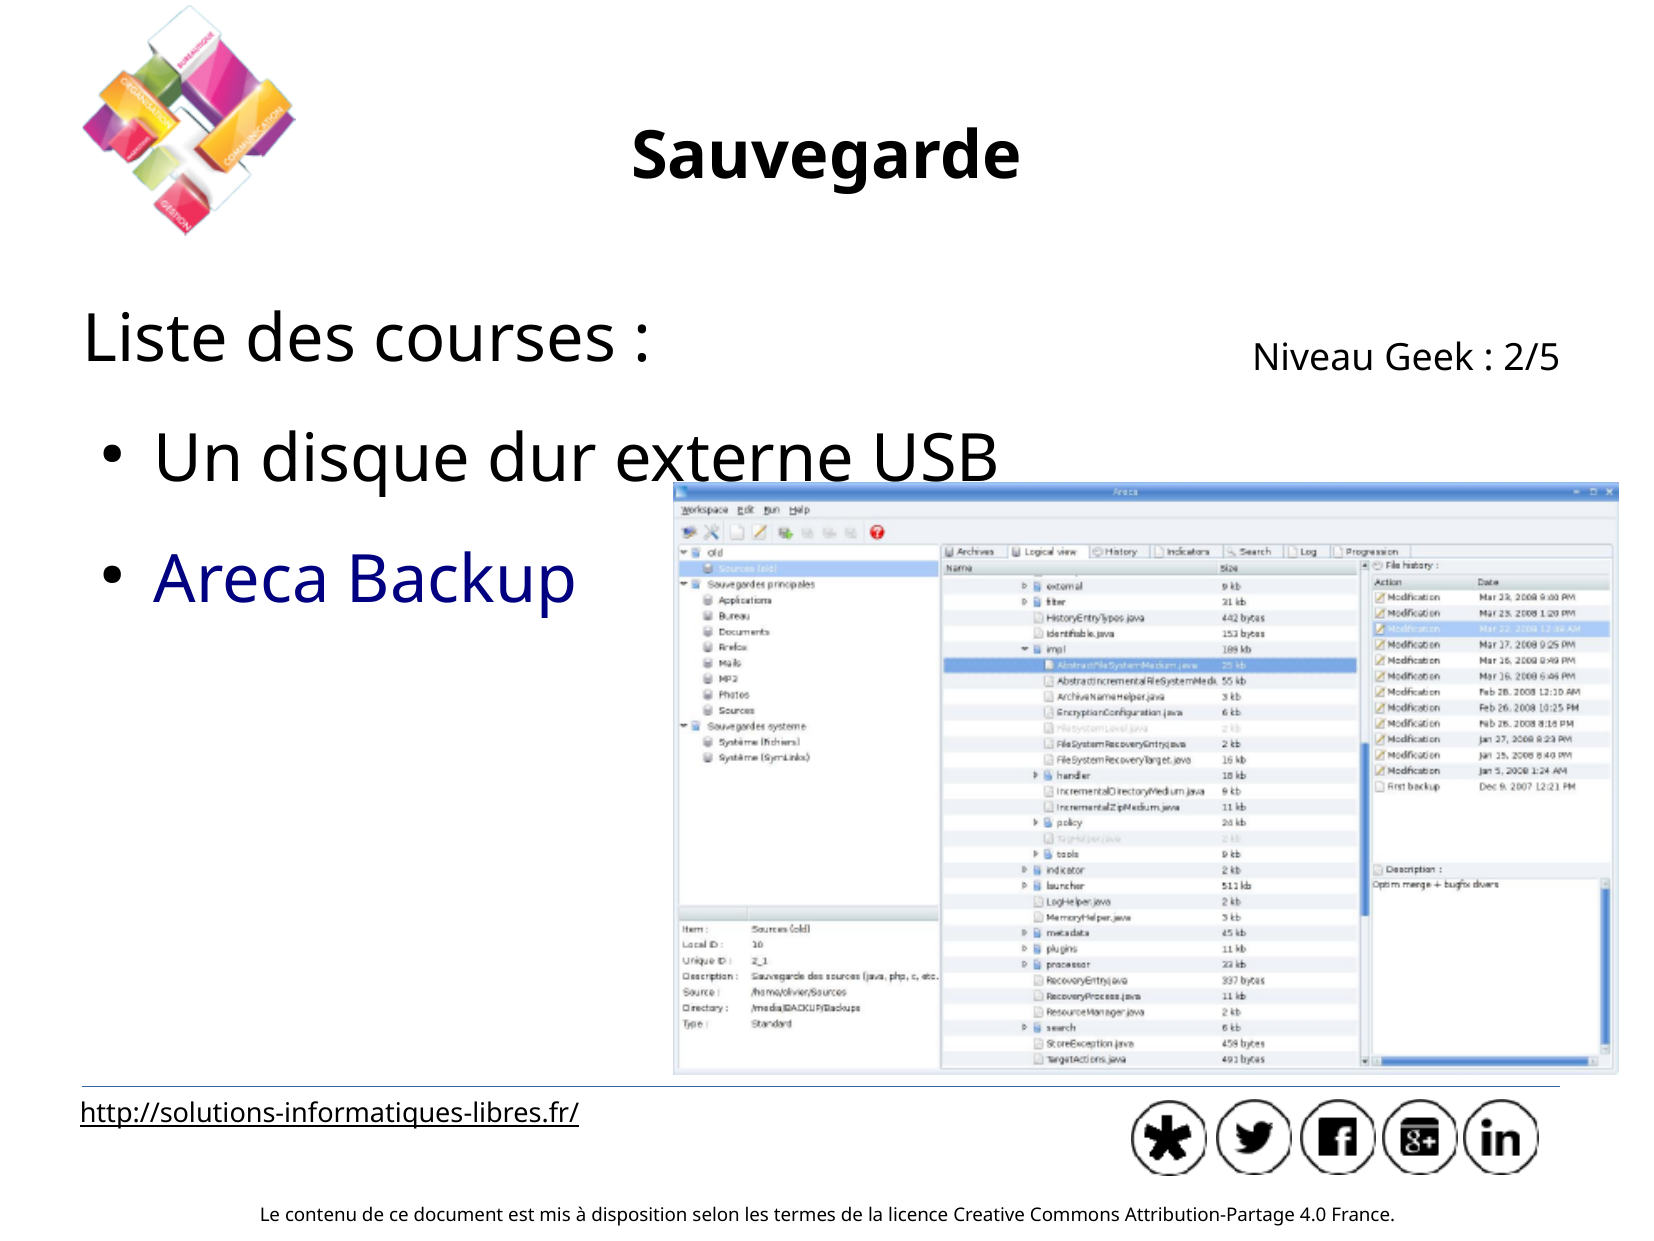

# Sauvegarde
Liste des courses :
Un disque dur externe USB
Areca Backup
Niveau Geek : 2/5